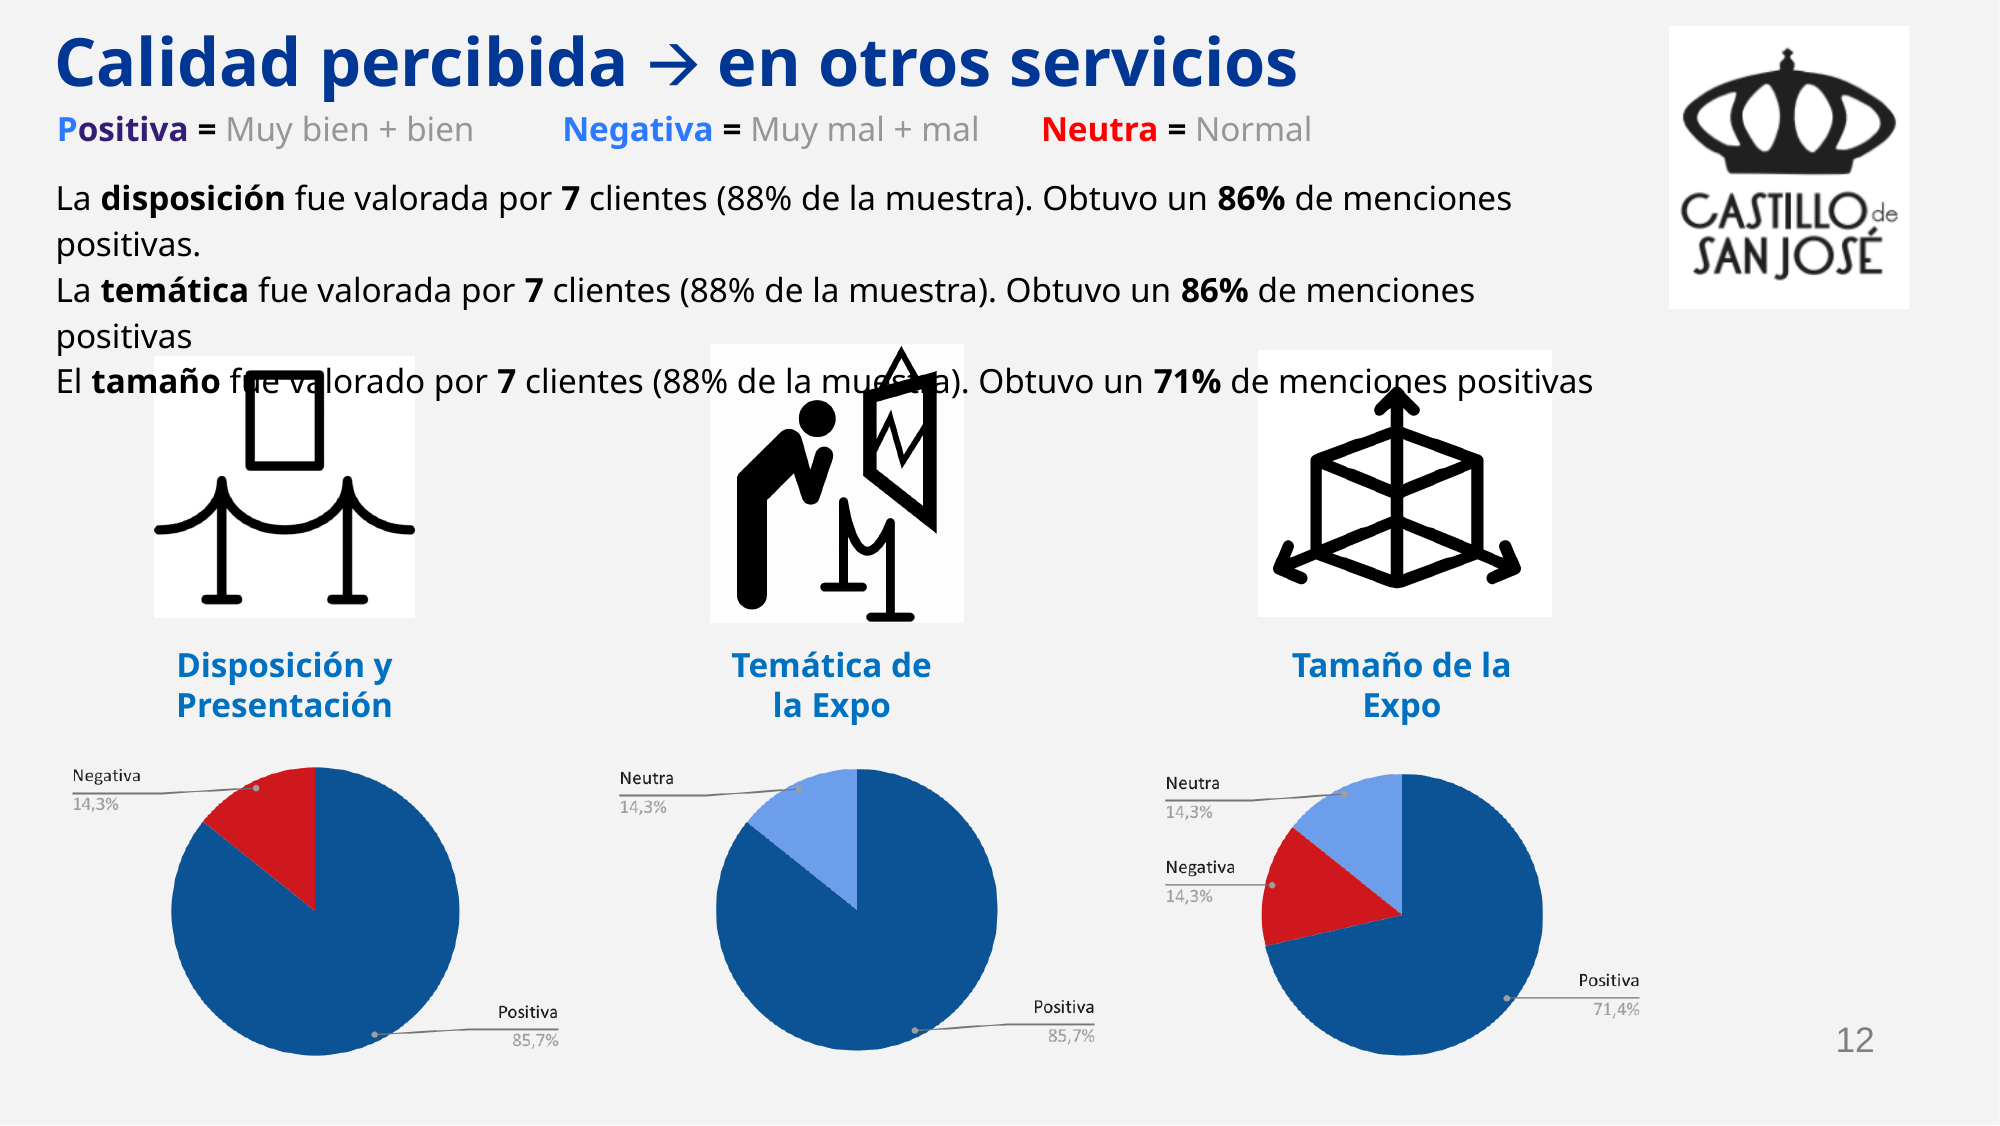

Calidad percibida 🡪 en otros servicios
Positiva = Muy bien + bien Negativa = Muy mal + mal Neutra = Normal
La disposición fue valorada por 7 clientes (88% de la muestra). Obtuvo un 86% de menciones positivas.
La temática fue valorada por 7 clientes (88% de la muestra). Obtuvo un 86% de menciones positivas
El tamaño fue valorado por 7 clientes (88% de la muestra). Obtuvo un 71% de menciones positivas
Disposición y Presentación
Temática de la Expo
Tamaño de la Expo